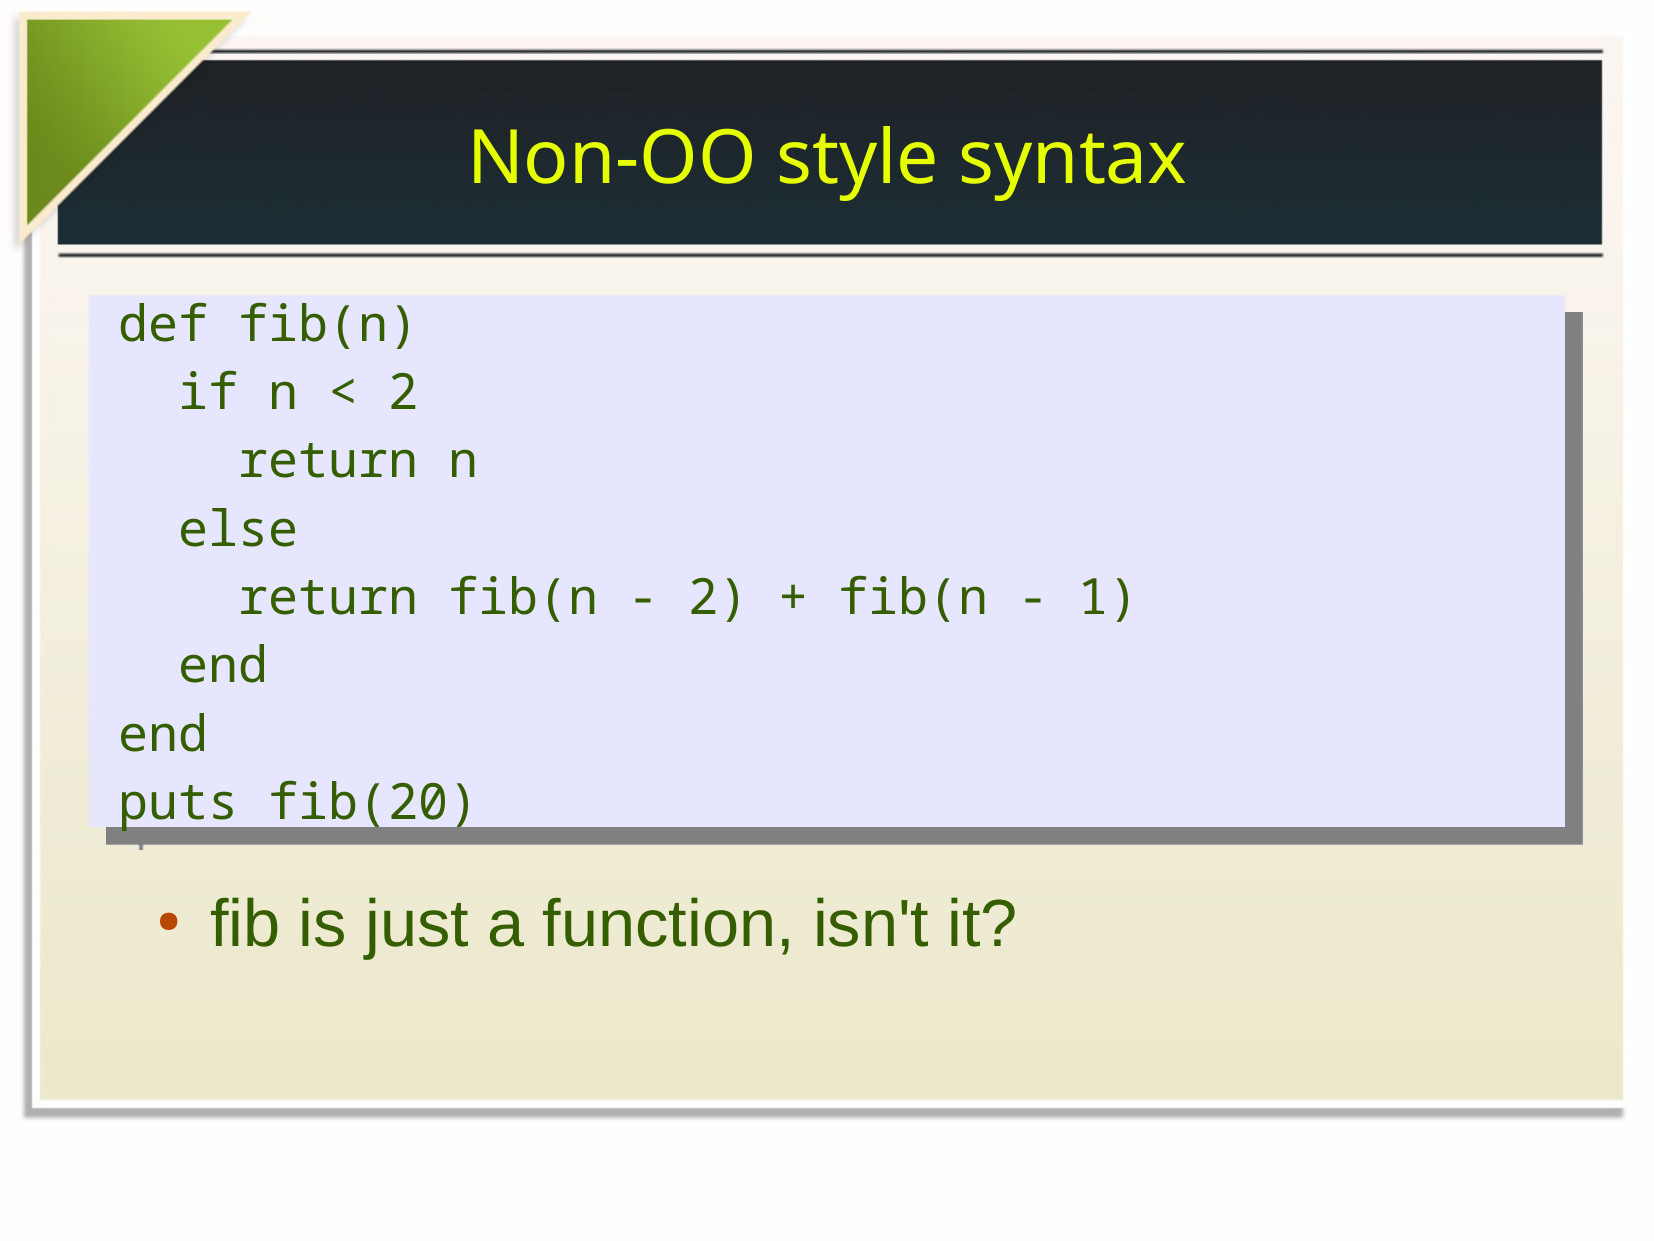

# Non-OO style syntax
def fib(n)
 if n < 2
 return n
 else
 return fib(n - 2) + fib(n - 1)
 end
end
puts fib(20)
fib is just a function, isn't it?